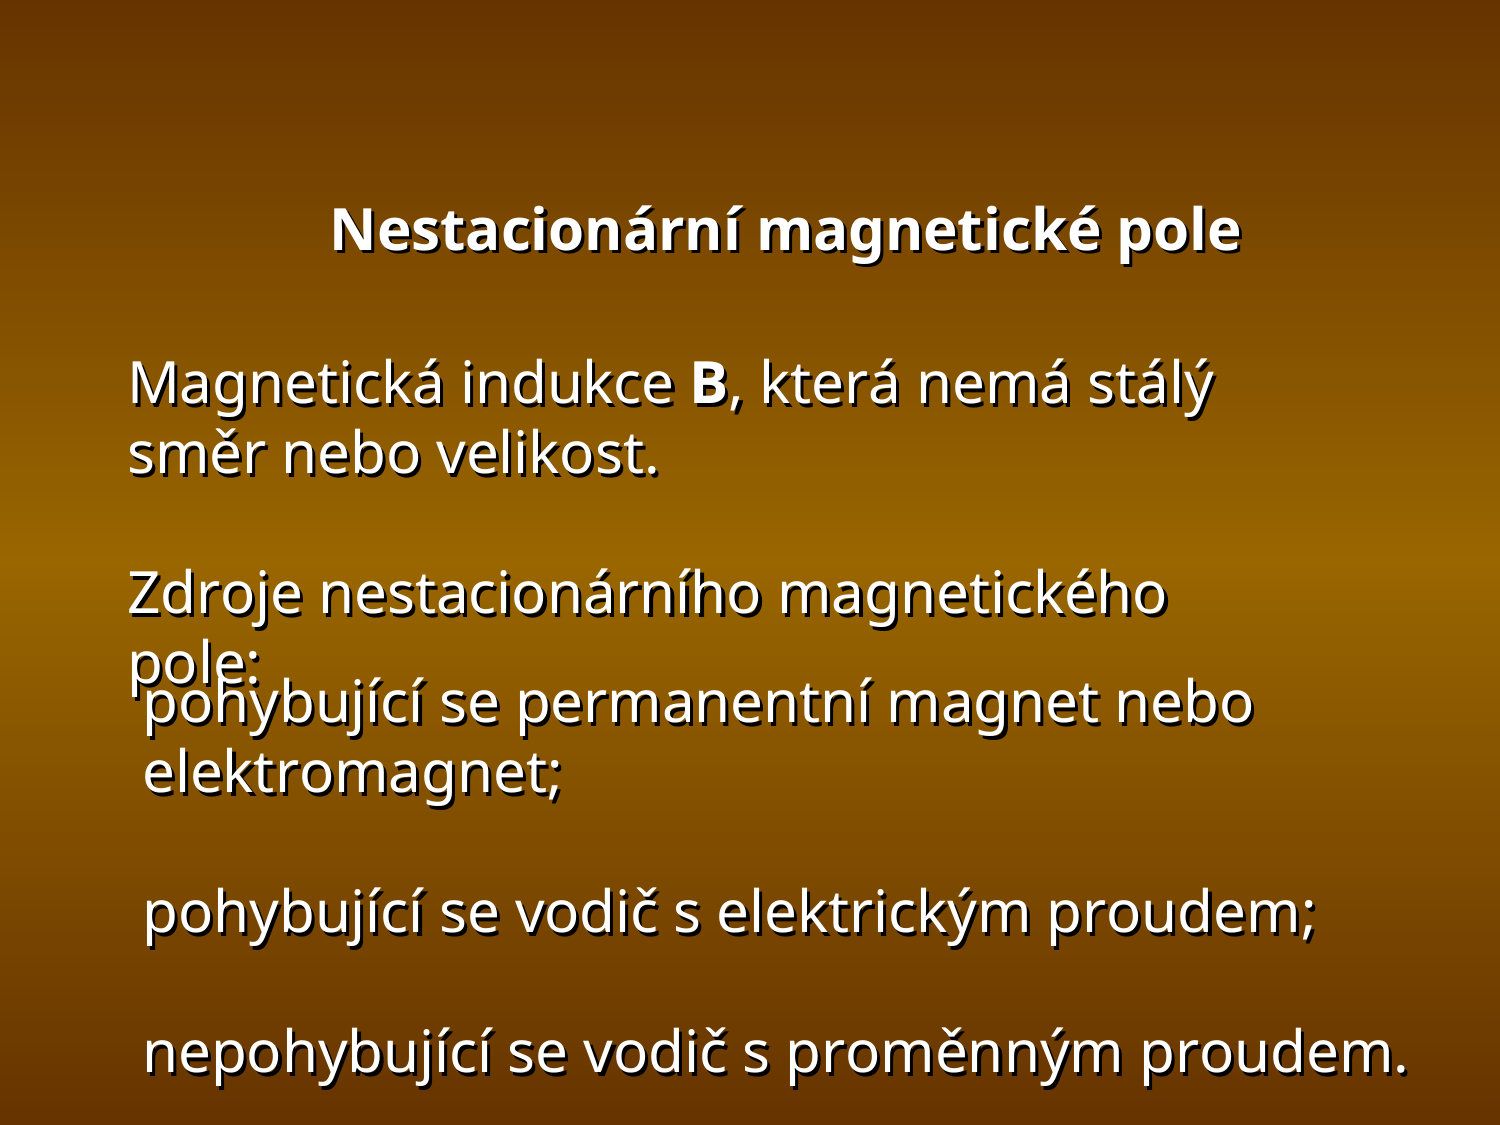

Nestacionární magnetické pole
Magnetická indukce B, která nemá stálý směr nebo velikost.
Zdroje nestacionárního magnetického pole:
pohybující se permanentní magnet nebo elektromagnet;
pohybující se vodič s elektrickým proudem;
nepohybující se vodič s proměnným proudem.